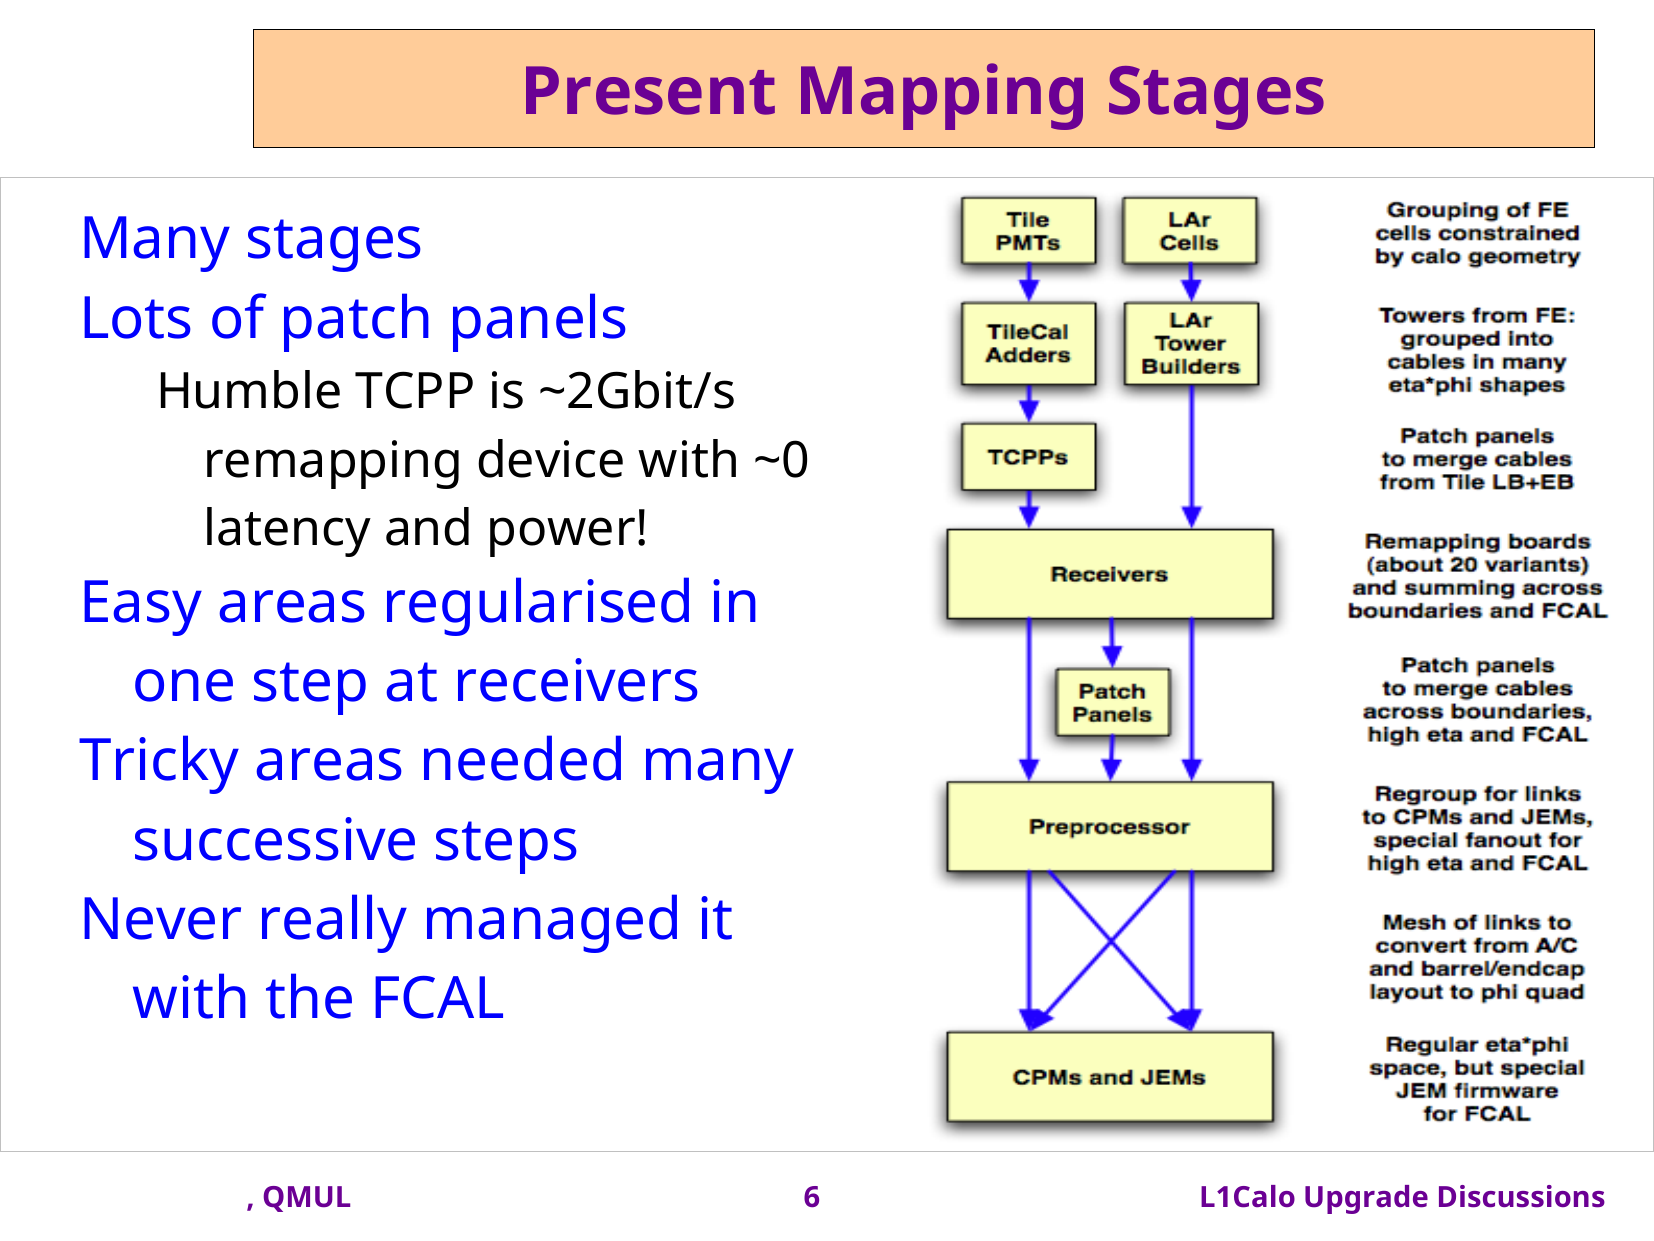

# Present Mapping Stages
Many stages
Lots of patch panels
Humble TCPP is ~2Gbit/s remapping device with ~0 latency and power!
Easy areas regularised in one step at receivers
Tricky areas needed many successive steps
Never really managed it with the FCAL